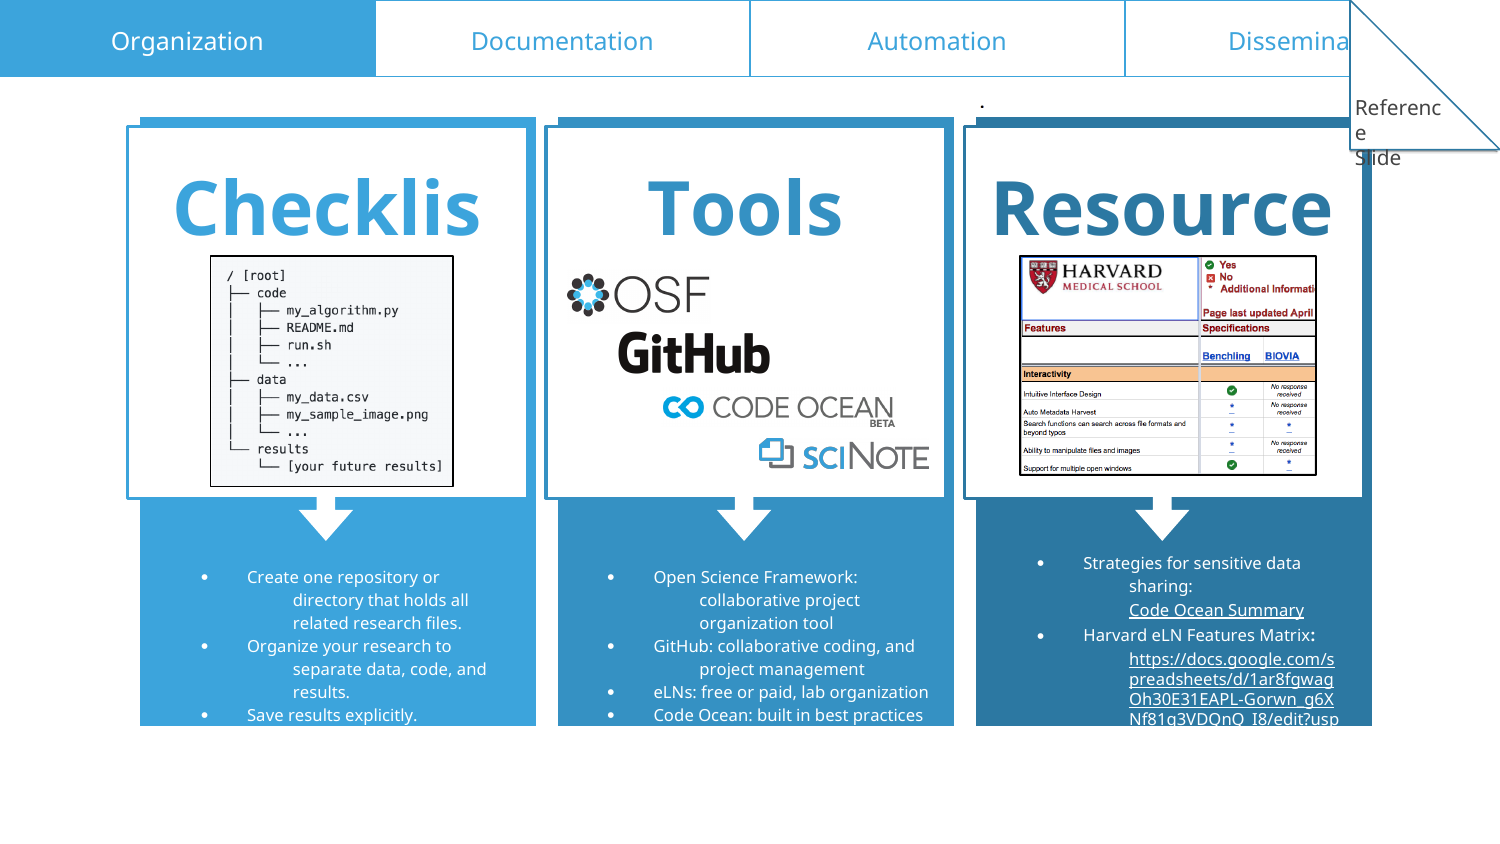

Organization
Documentation
Automation
Dissemination
Reference
Slide
Checklist
Create one repository or directory that holds all related research files.
Organize your research to separate data, code, and results.
Save results explicitly.
Identify a strategy for sensitive data.
Tools
Open Science Framework: collaborative project organization tool
GitHub: collaborative coding, and project management
eLNs: free or paid, lab organization
Code Ocean: built in best practices
Resources
Strategies for sensitive data sharing: Code Ocean Summary
Harvard eLN Features Matrix: https://docs.google.com/spreadsheets/d/1ar8fgwagOh30E31EAPL-Gorwn_g6XNf81g3VDQnQ_I8/edit?usp=sharing